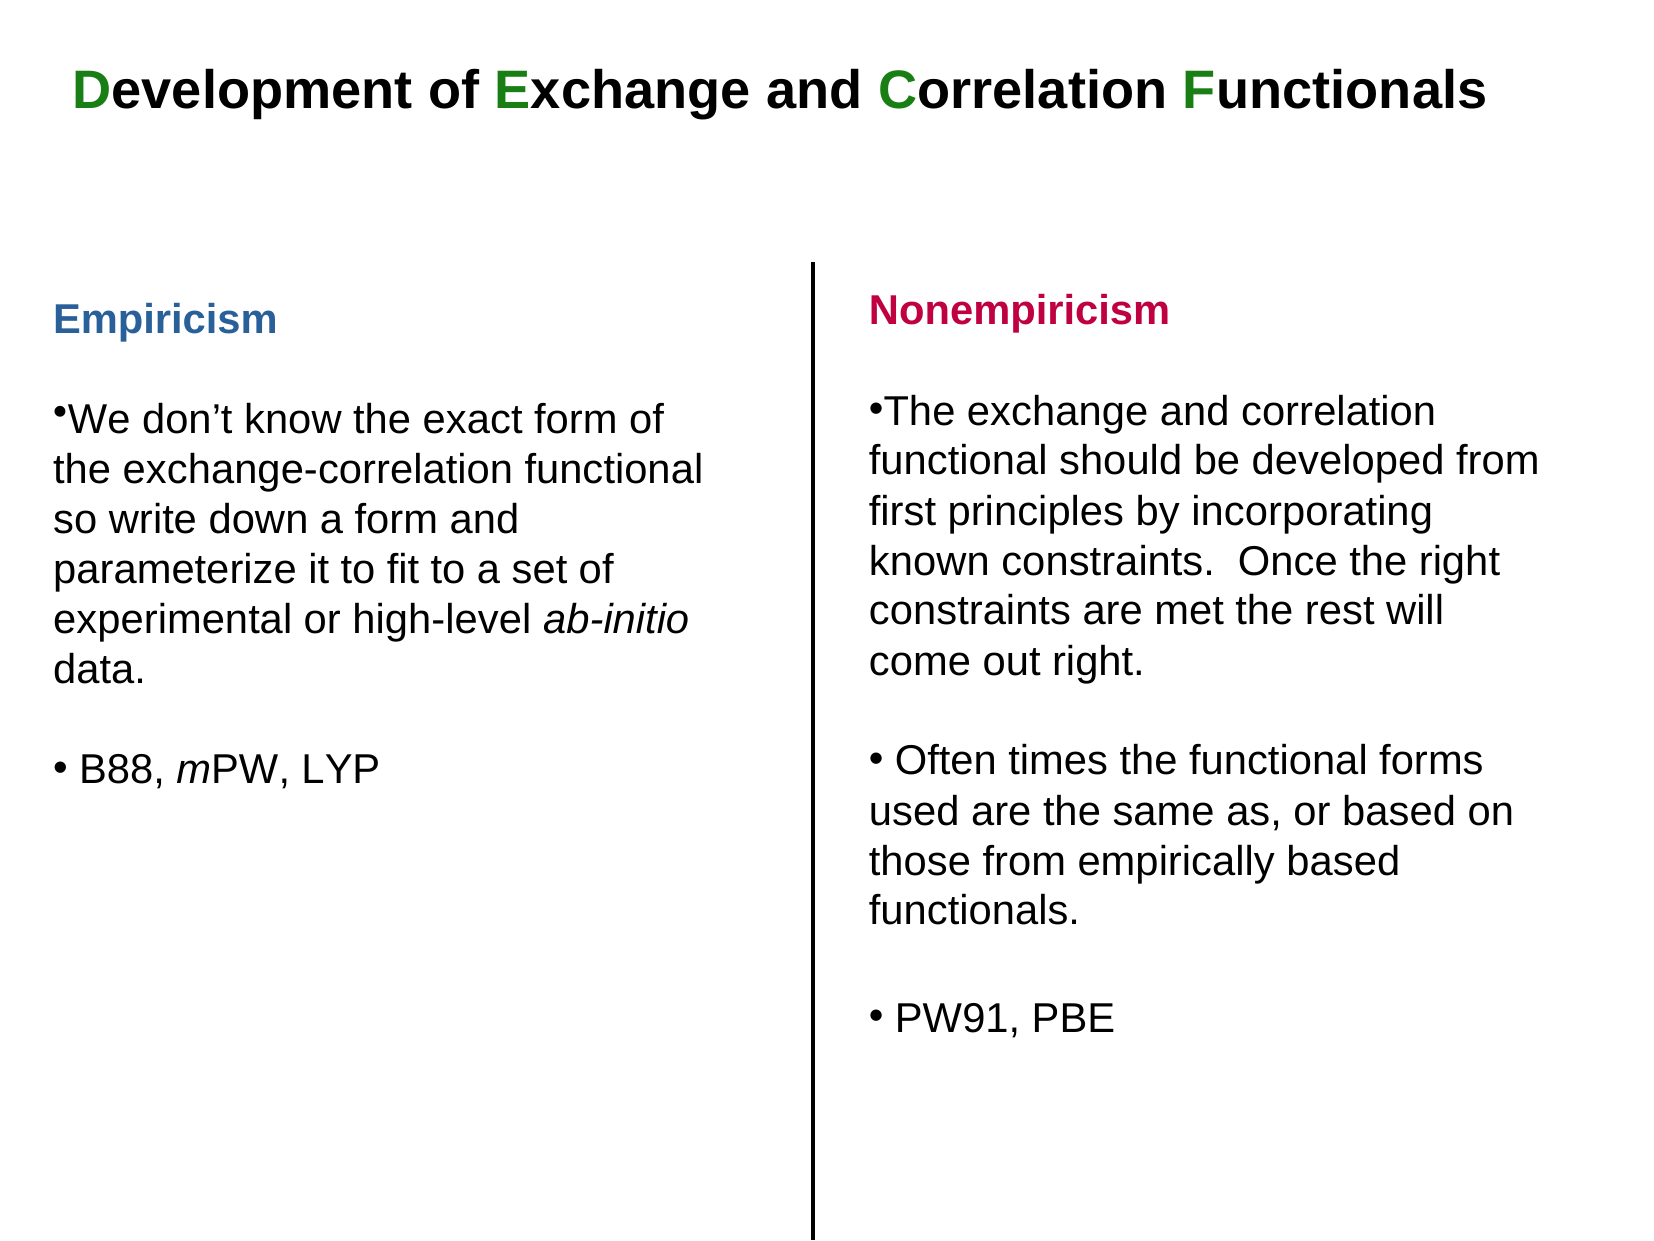

Development of Exchange and Correlation Functionals
Nonempiricism
The exchange and correlation functional should be developed from first principles by incorporating known constraints. Once the right constraints are met the rest will come out right.
 Often times the functional forms used are the same as, or based on those from empirically based functionals.
 PW91, PBE
Empiricism
We don’t know the exact form of the exchange-correlation functional so write down a form and parameterize it to fit to a set of experimental or high-level ab-initio data.
 B88, mPW, LYP